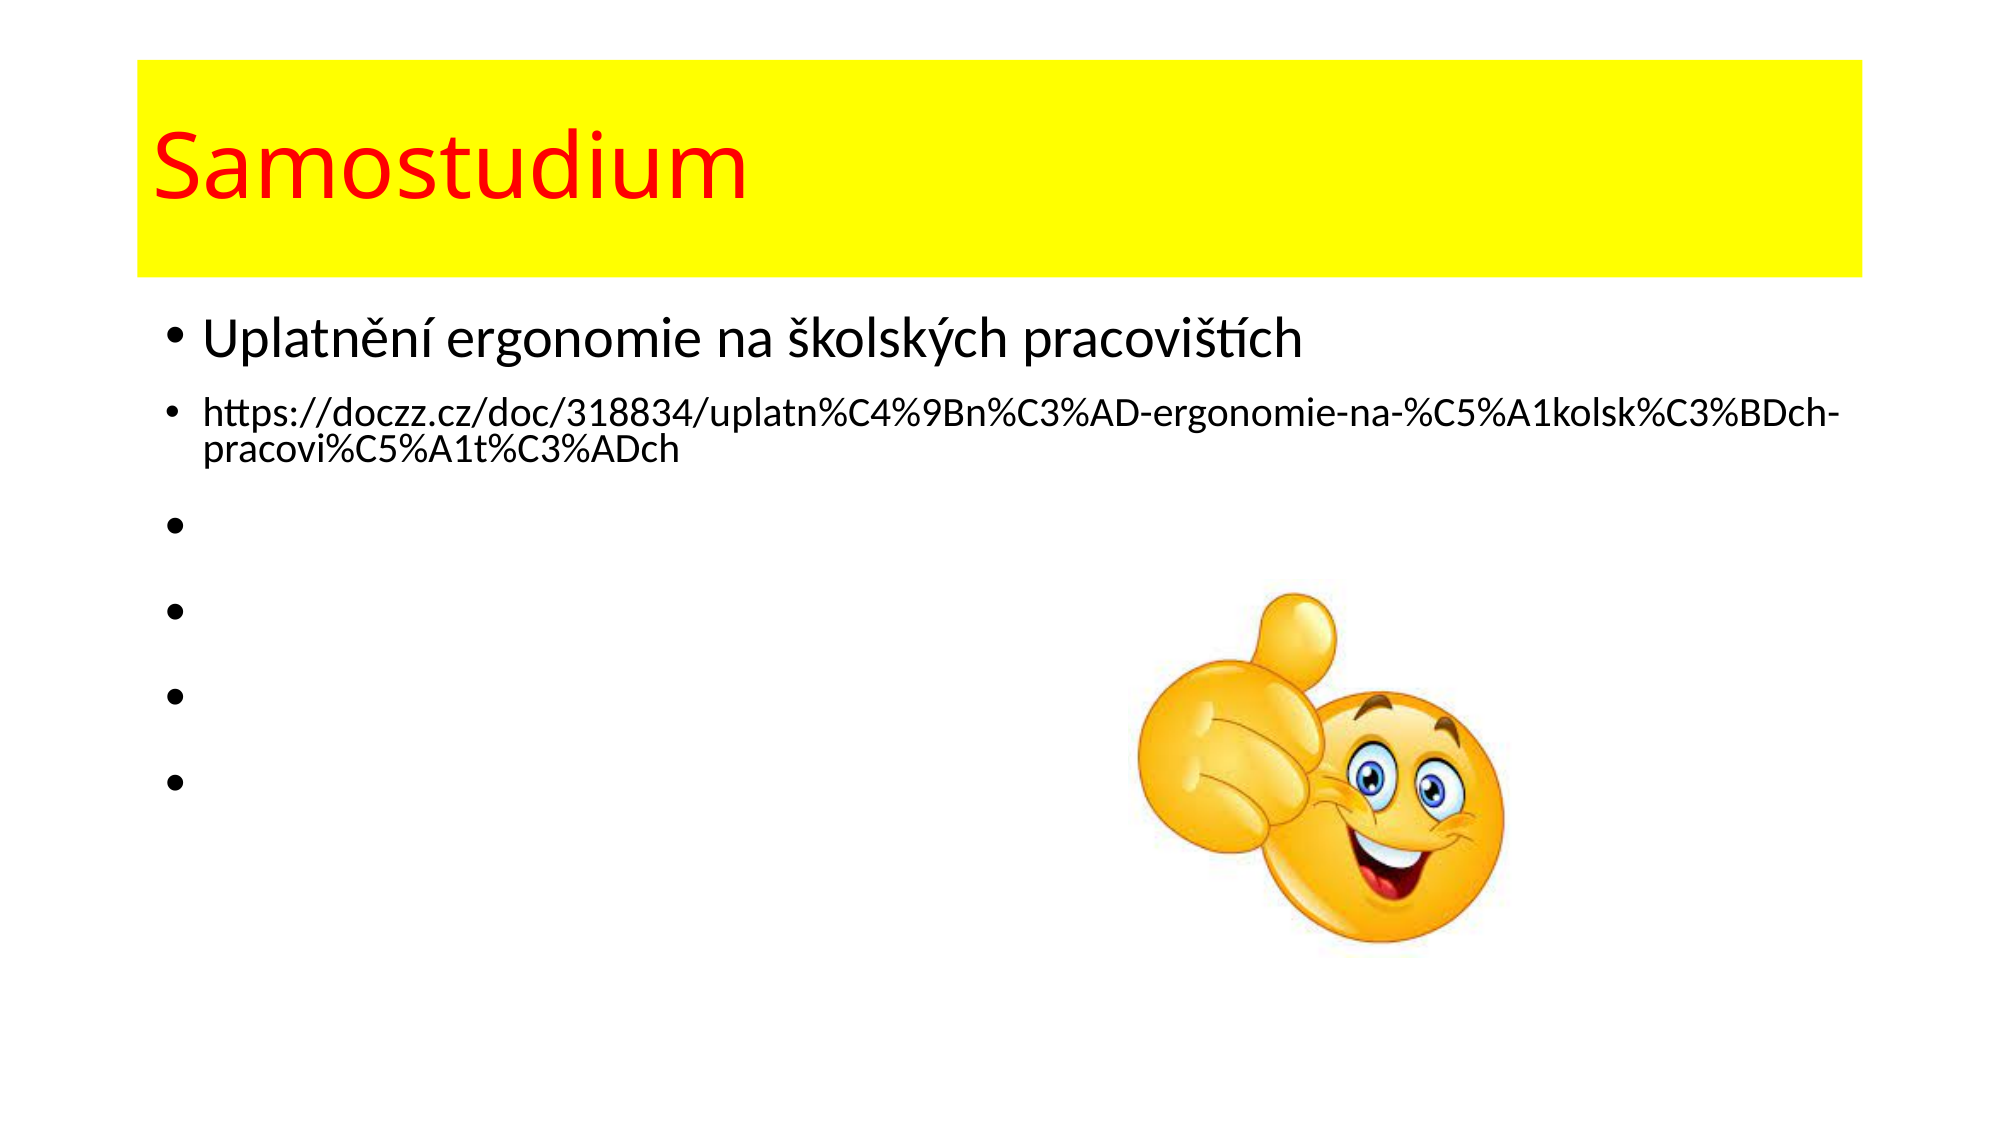

# Samostudium
Uplatnění ergonomie na školských pracovištích
https://doczz.cz/doc/318834/uplatn%C4%9Bn%C3%AD-ergonomie-na-%C5%A1kolsk%C3%BDch-pracovi%C5%A1t%C3%ADch